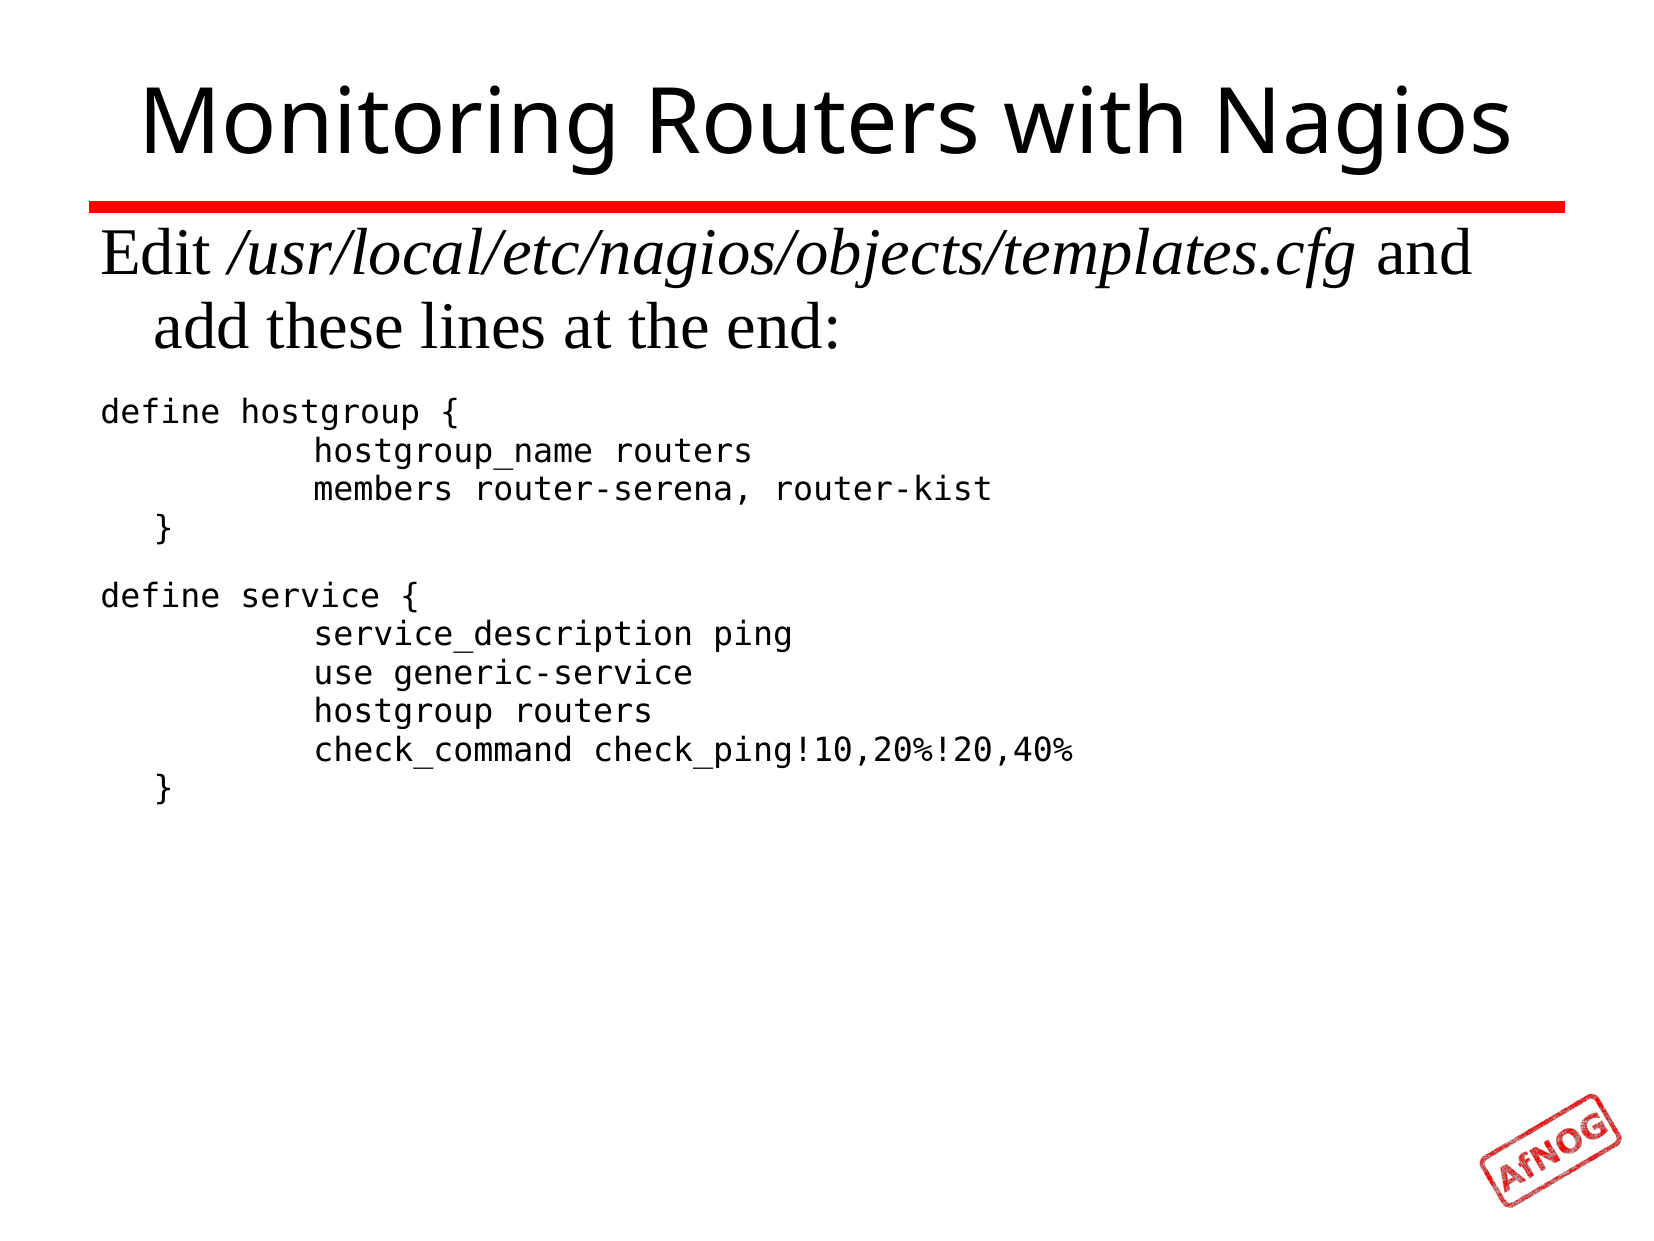

# Monitoring Routers with Nagios
Edit /usr/local/etc/nagios/objects/templates.cfg and add these lines at the end:
define hostgroup {
 hostgroup_name routers
 members router-serena, router-kist
}
define service {
 service_description ping
 use generic-service
 hostgroup routers
 check_command check_ping!10,20%!20,40%
}